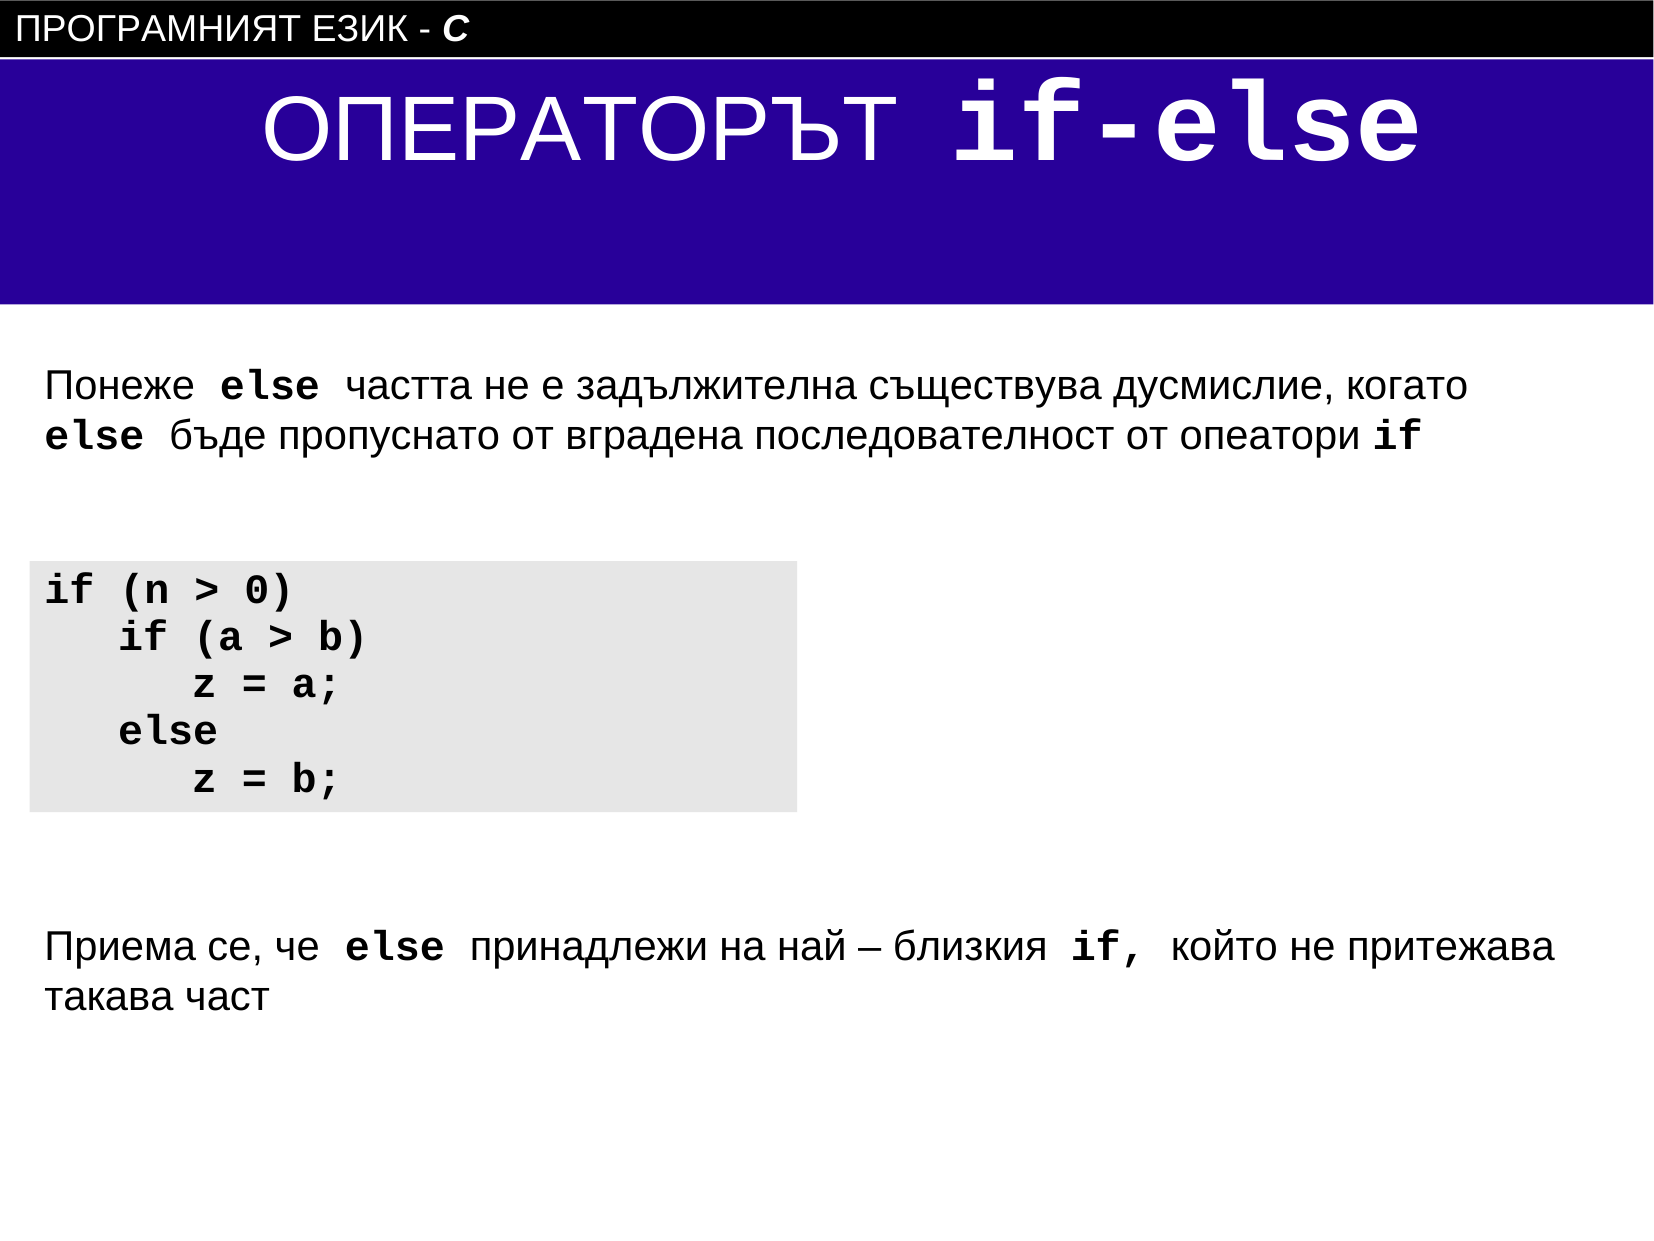

ПРОГРАМНИЯT ЕЗИК - С
			 ОПЕРАТОРЪТ if-else
Понеже else частта не е задължителна съществува дусмислие, когато else бъде пропуснато от вградена последователност от опеатори if
if (n > 0)
	if (a > b)
		z = a;
	else
		z = b;
Приема се, че else принадлежи на най – близкия if, който не притежава такава част